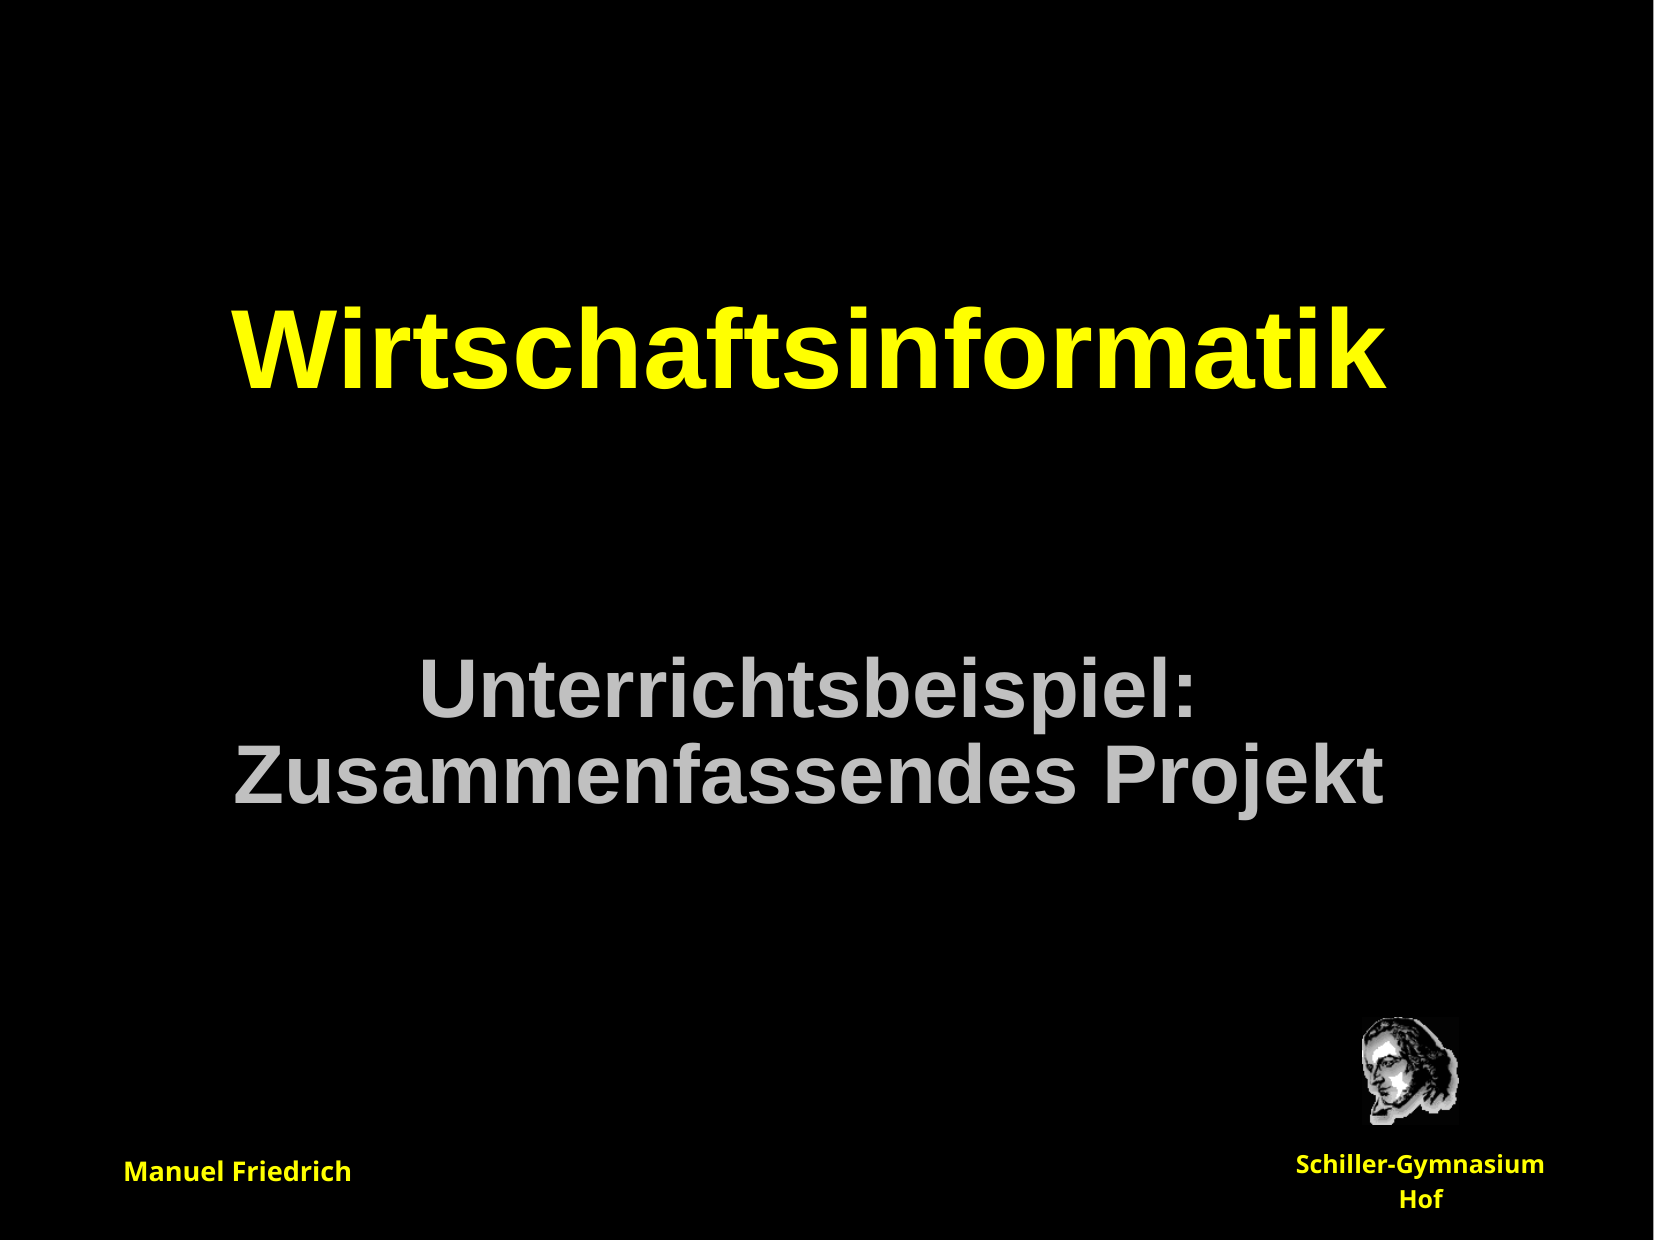

Wirtschaftsinformatik
Unterrichtsbeispiel:
Zusammenfassendes Projekt
Schiller-Gymnasium
Hof
Manuel Friedrich